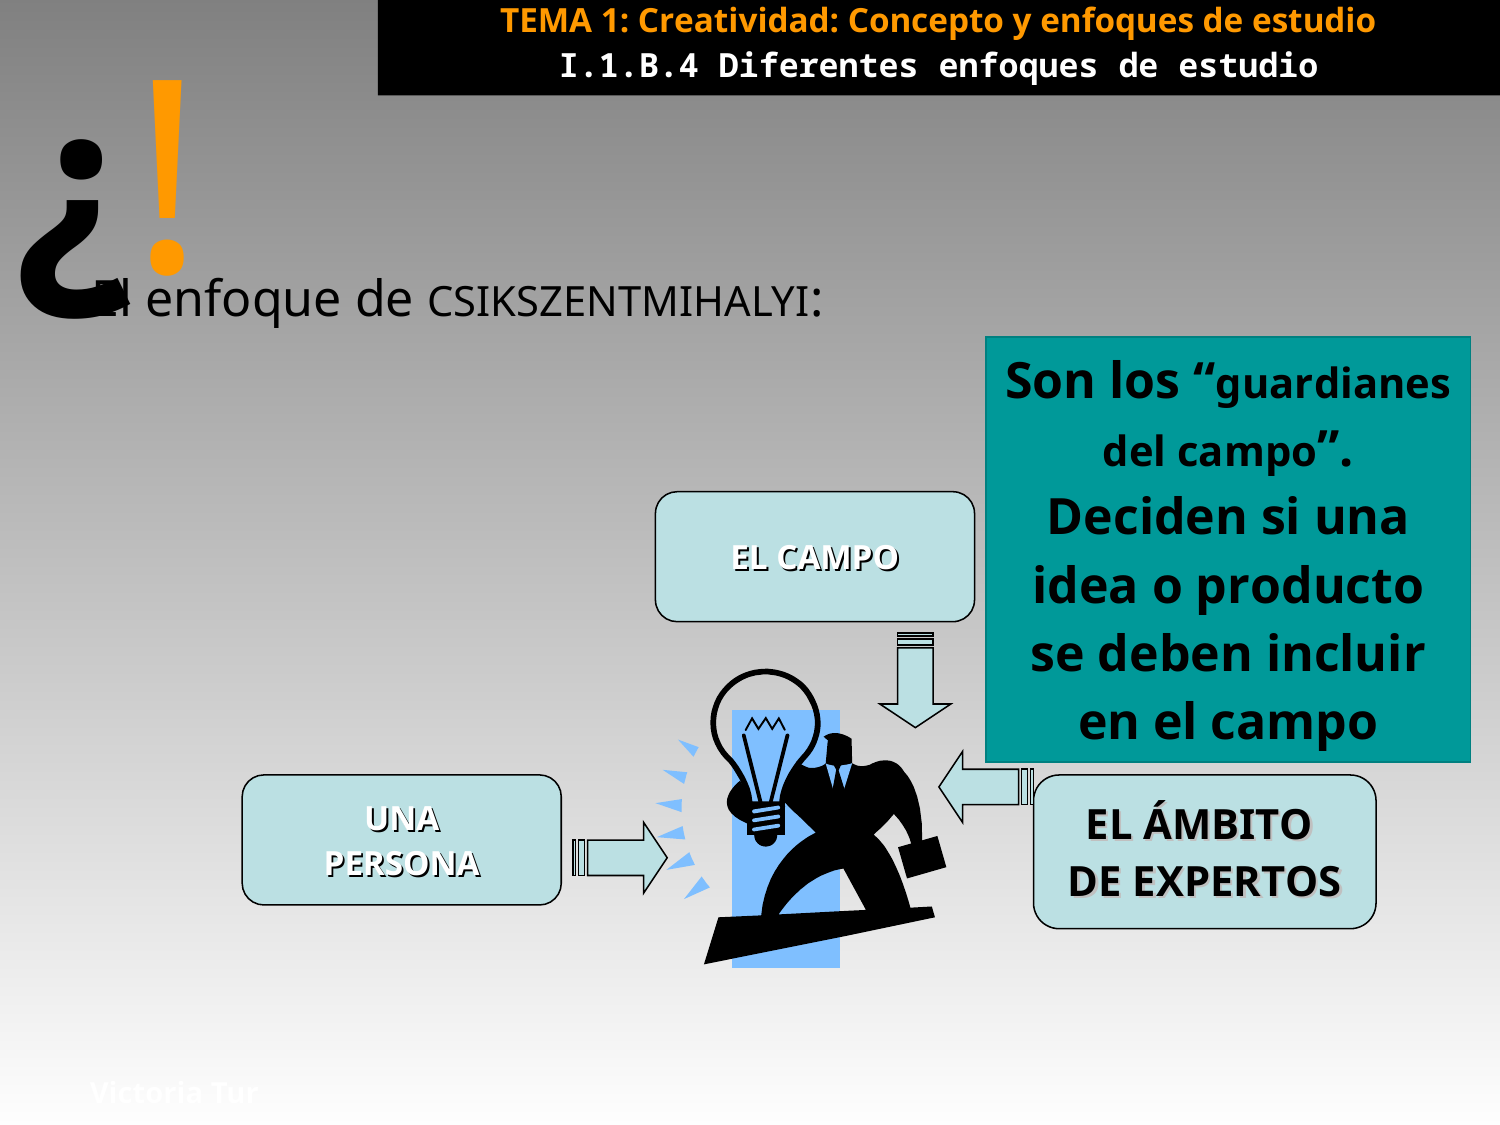

TEMA 1: Creatividad: Concepto y enfoques de estudio
I.1.B.4 Diferentes enfoques de estudio
# El enfoque de CSIKSZENTMIHALYI:
Son los “guardianes del campo”. Deciden si una idea o producto se deben incluir en el campo
EL CAMPO
UNA
PERSONA
EL ÁMBITO
DE EXPERTOS